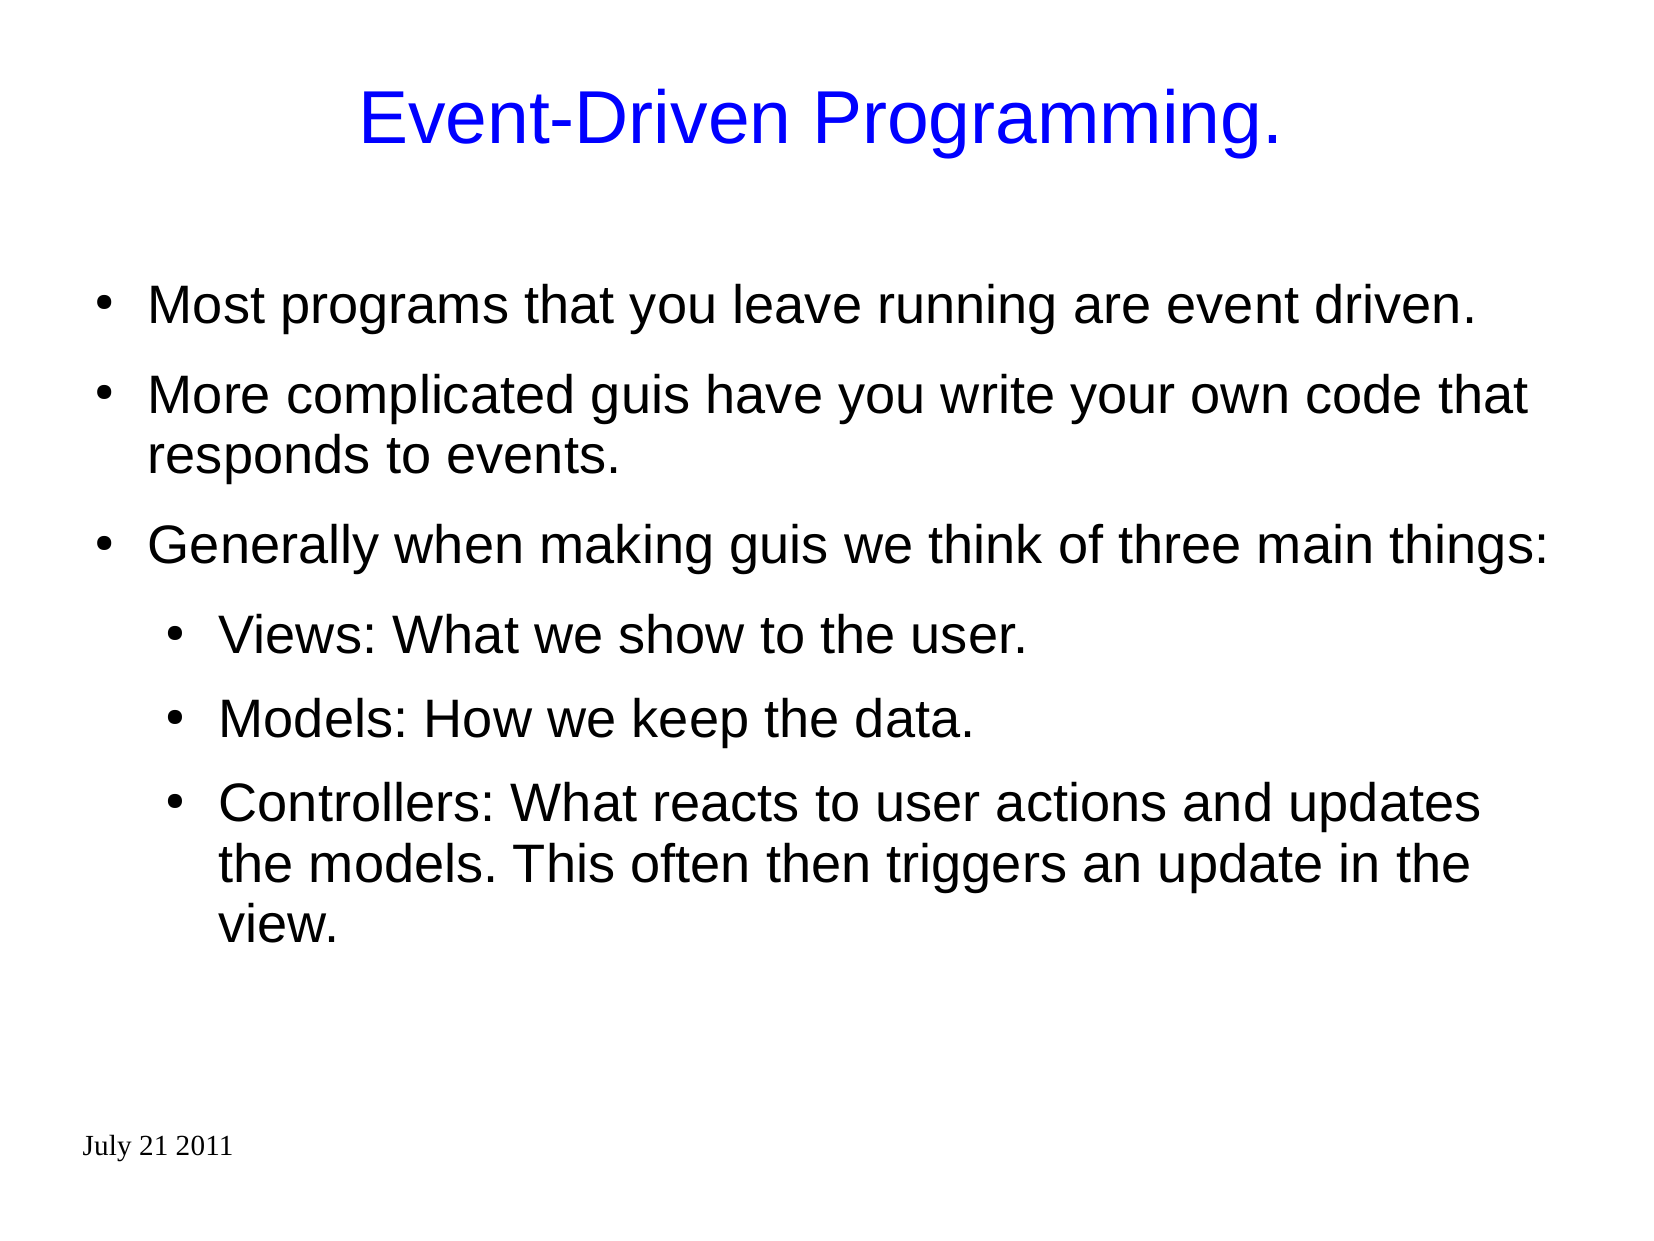

# Event-Driven Programming.
Most programs that you leave running are event driven.
More complicated guis have you write your own code that responds to events.
Generally when making guis we think of three main things:
Views: What we show to the user.
Models: How we keep the data.
Controllers: What reacts to user actions and updates the models. This often then triggers an update in the view.
July 21 2011